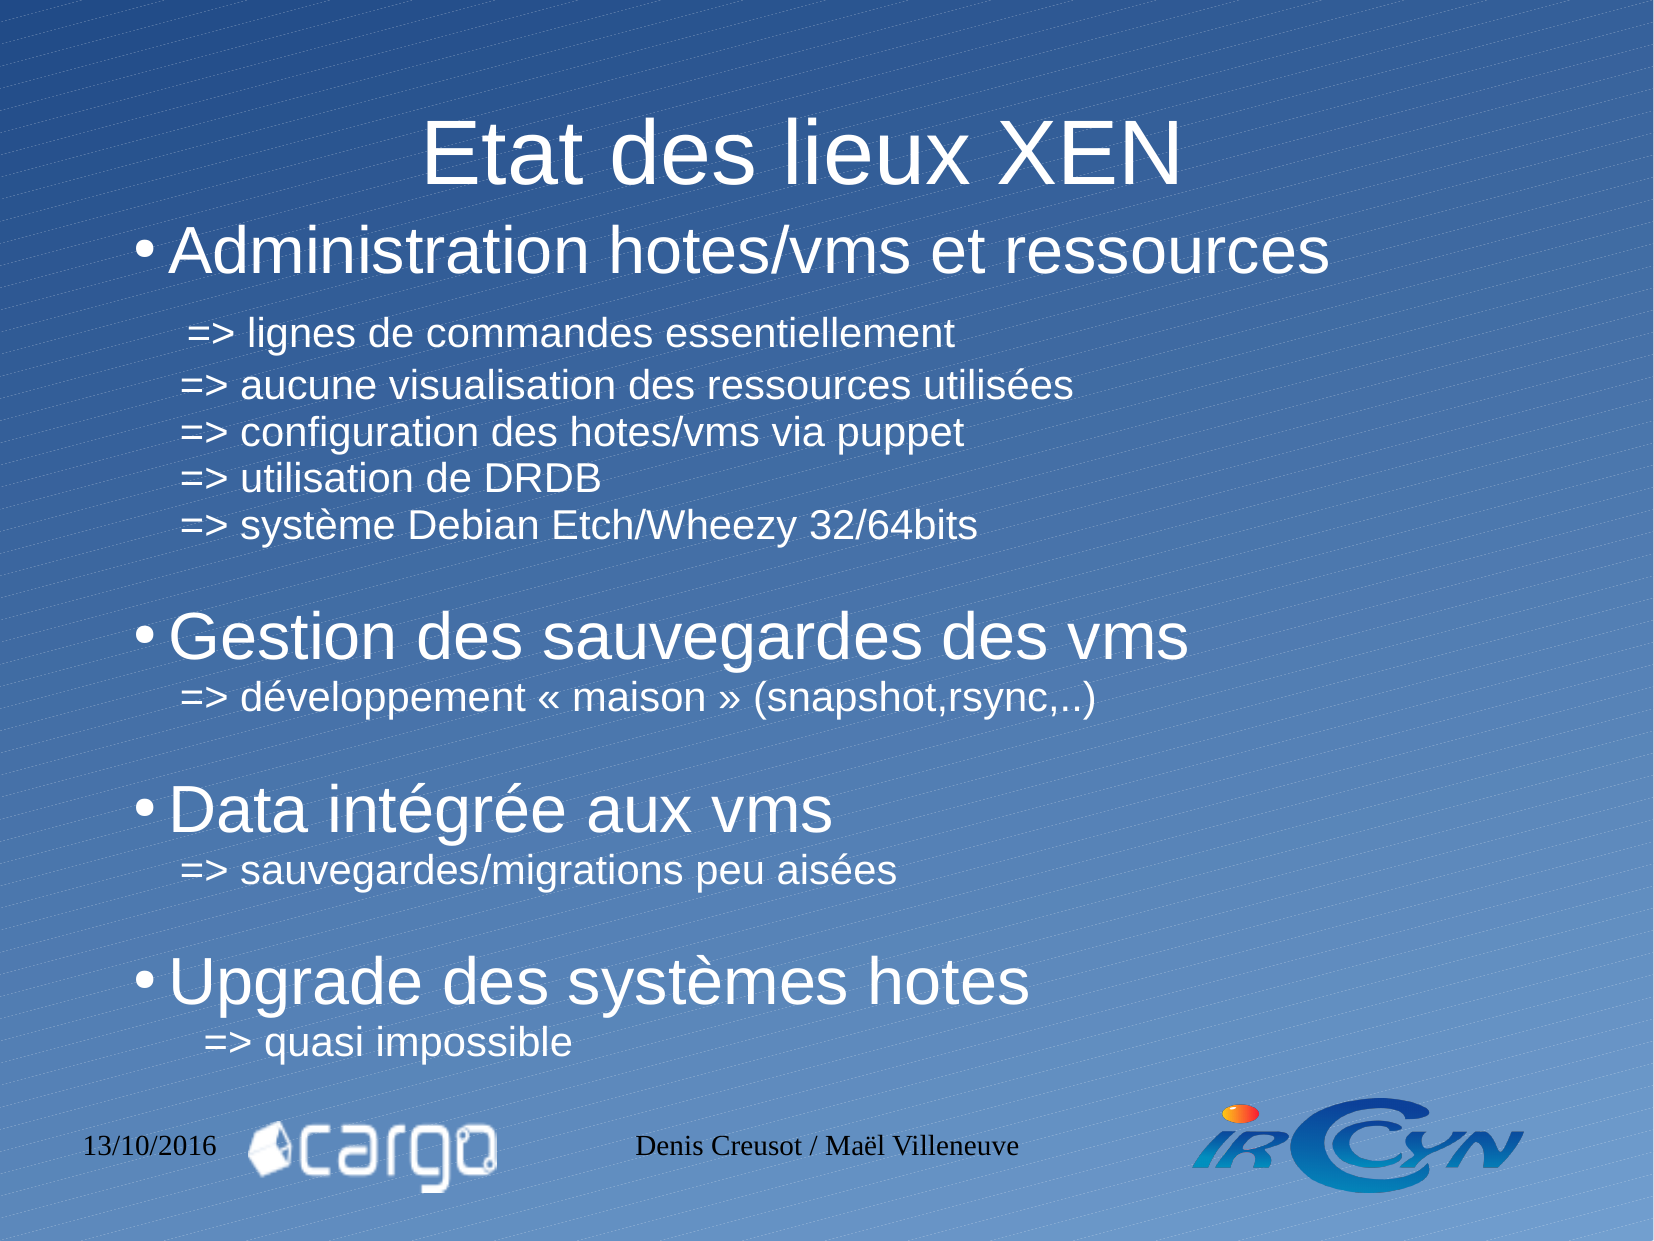

# Etat des lieux XEN
Administration hotes/vms et ressources
 => lignes de commandes essentiellement
 => aucune visualisation des ressources utilisées
 => configuration des hotes/vms via puppet
 => utilisation de DRDB
 => système Debian Etch/Wheezy 32/64bits
Gestion des sauvegardes des vms
 => développement « maison » (snapshot,rsync,..)
Data intégrée aux vms
 => sauvegardes/migrations peu aisées
Upgrade des systèmes hotes
=> quasi impossible
13/10/2016
Denis Creusot / Maël Villeneuve